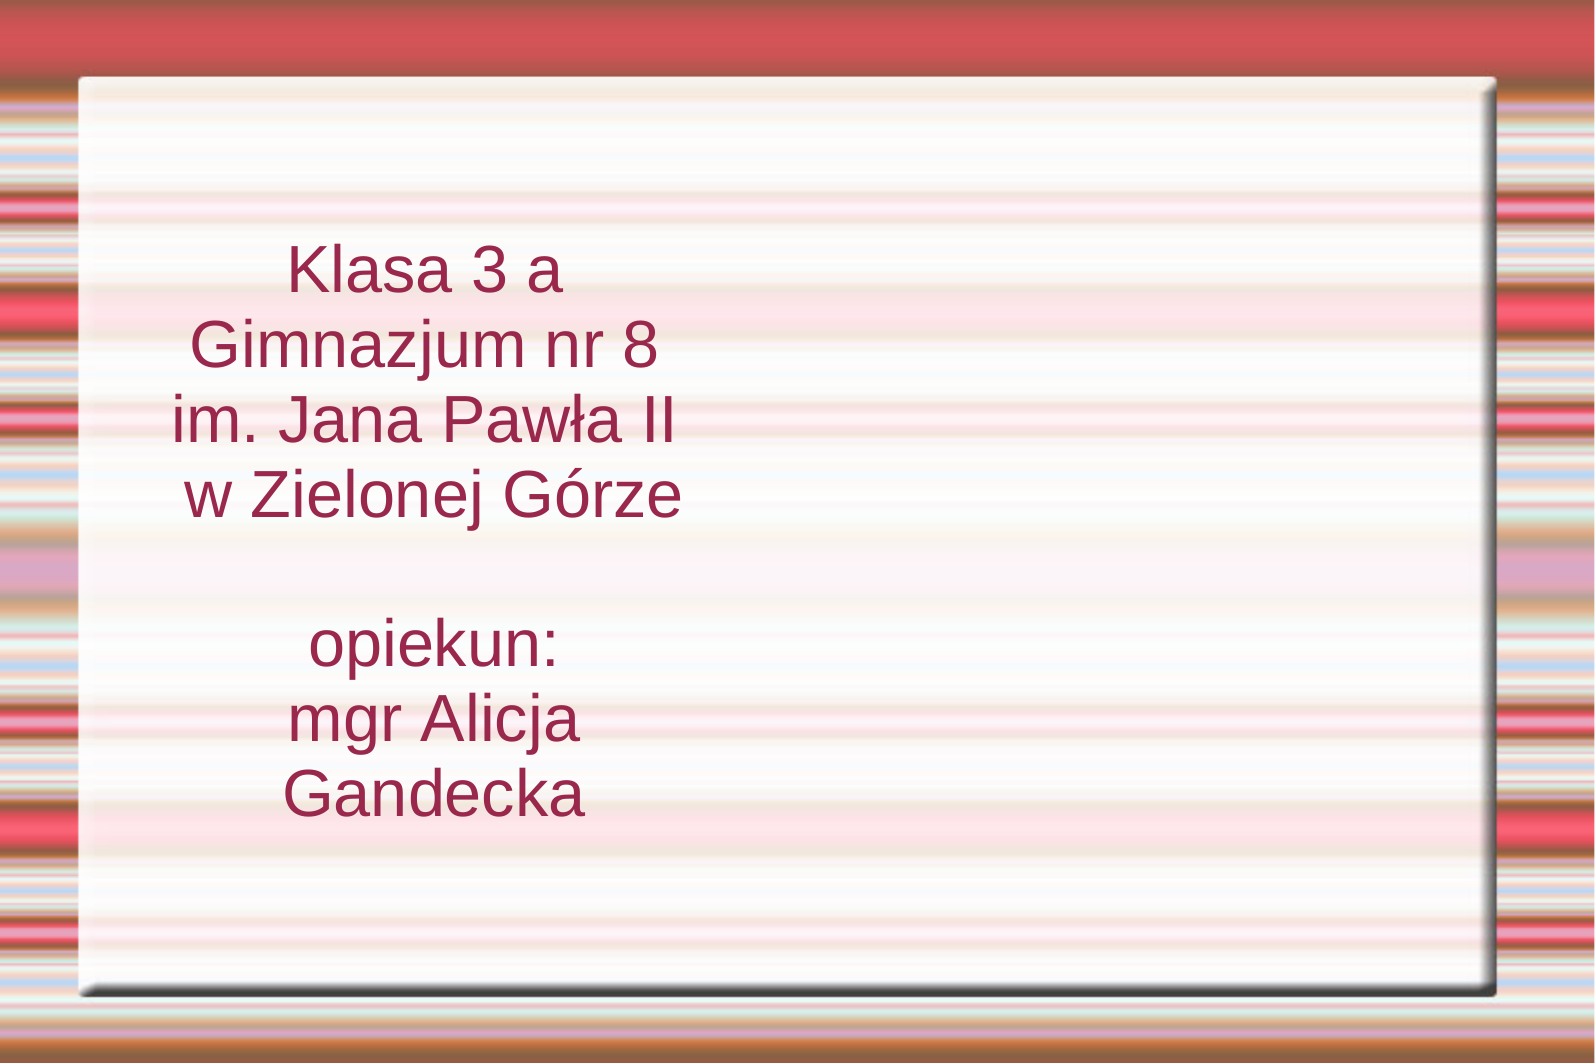

# Klasa 3 a
Gimnazjum nr 8
im. Jana Pawła II
w Zielonej Górze
opiekun:
mgr Alicja
Gandecka